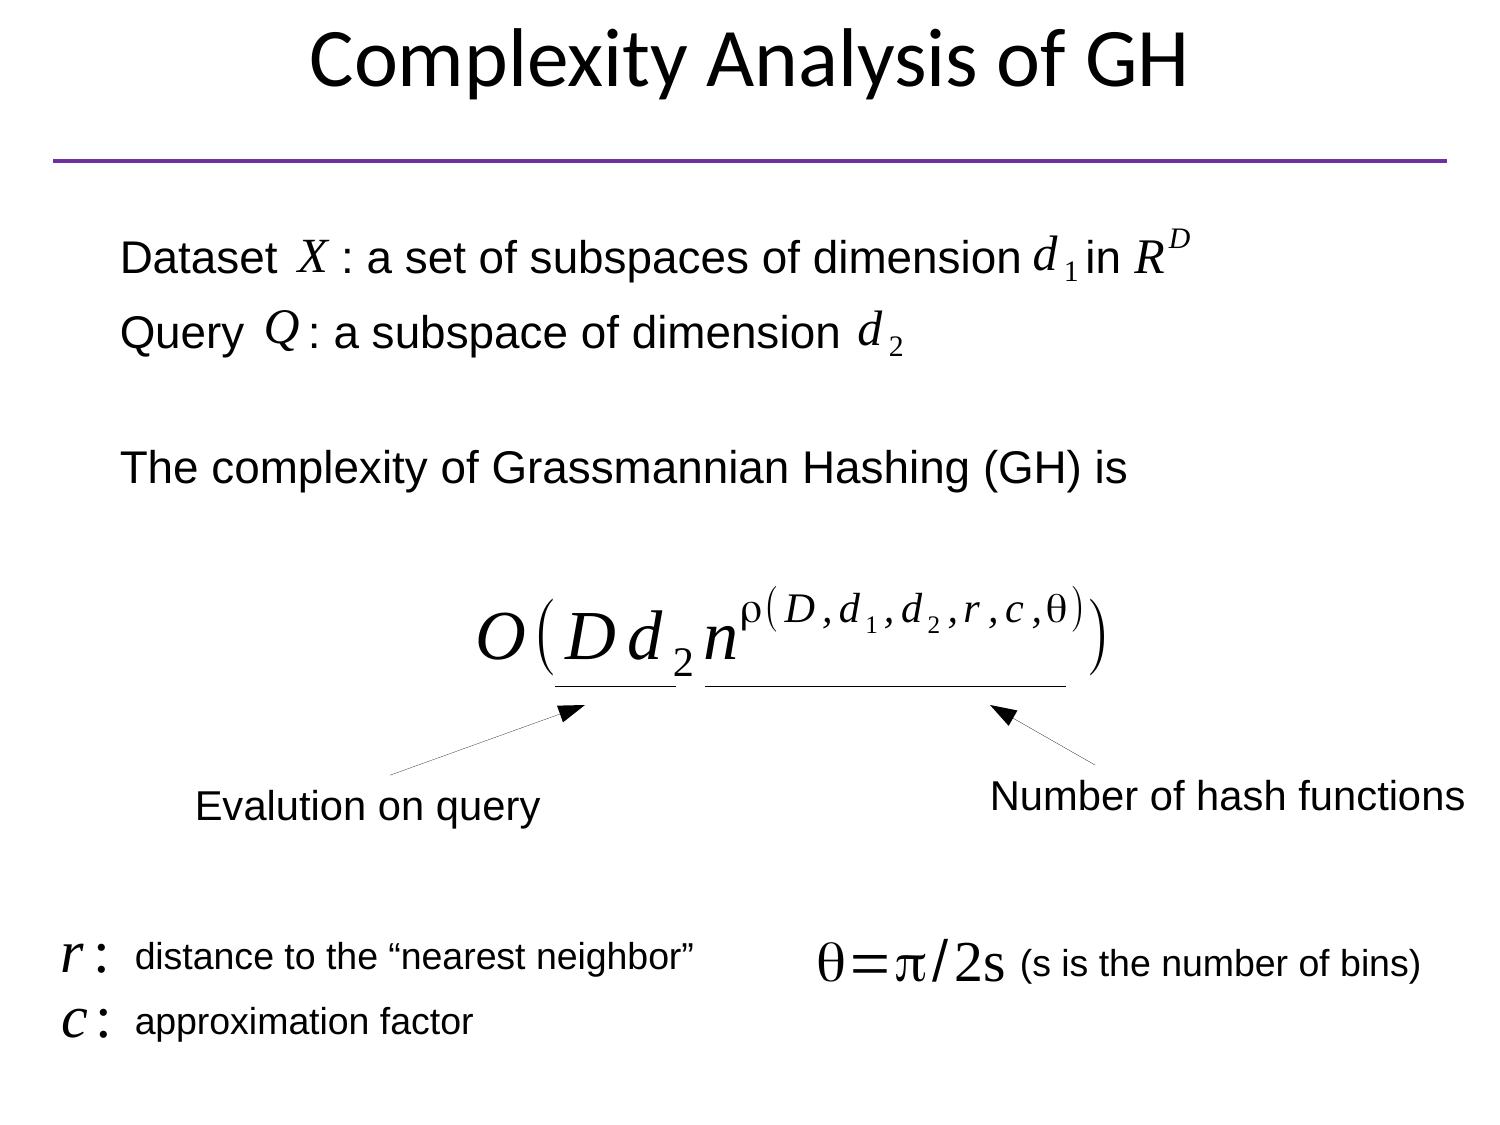

# Complexity Analysis of GH
Dataset : a set of subspaces of dimension in
Query : a subspace of dimension
The complexity of Grassmannian Hashing (GH) is
Number of hash functions
Evalution on query
distance to the “nearest neighbor”
(s is the number of bins)
approximation factor